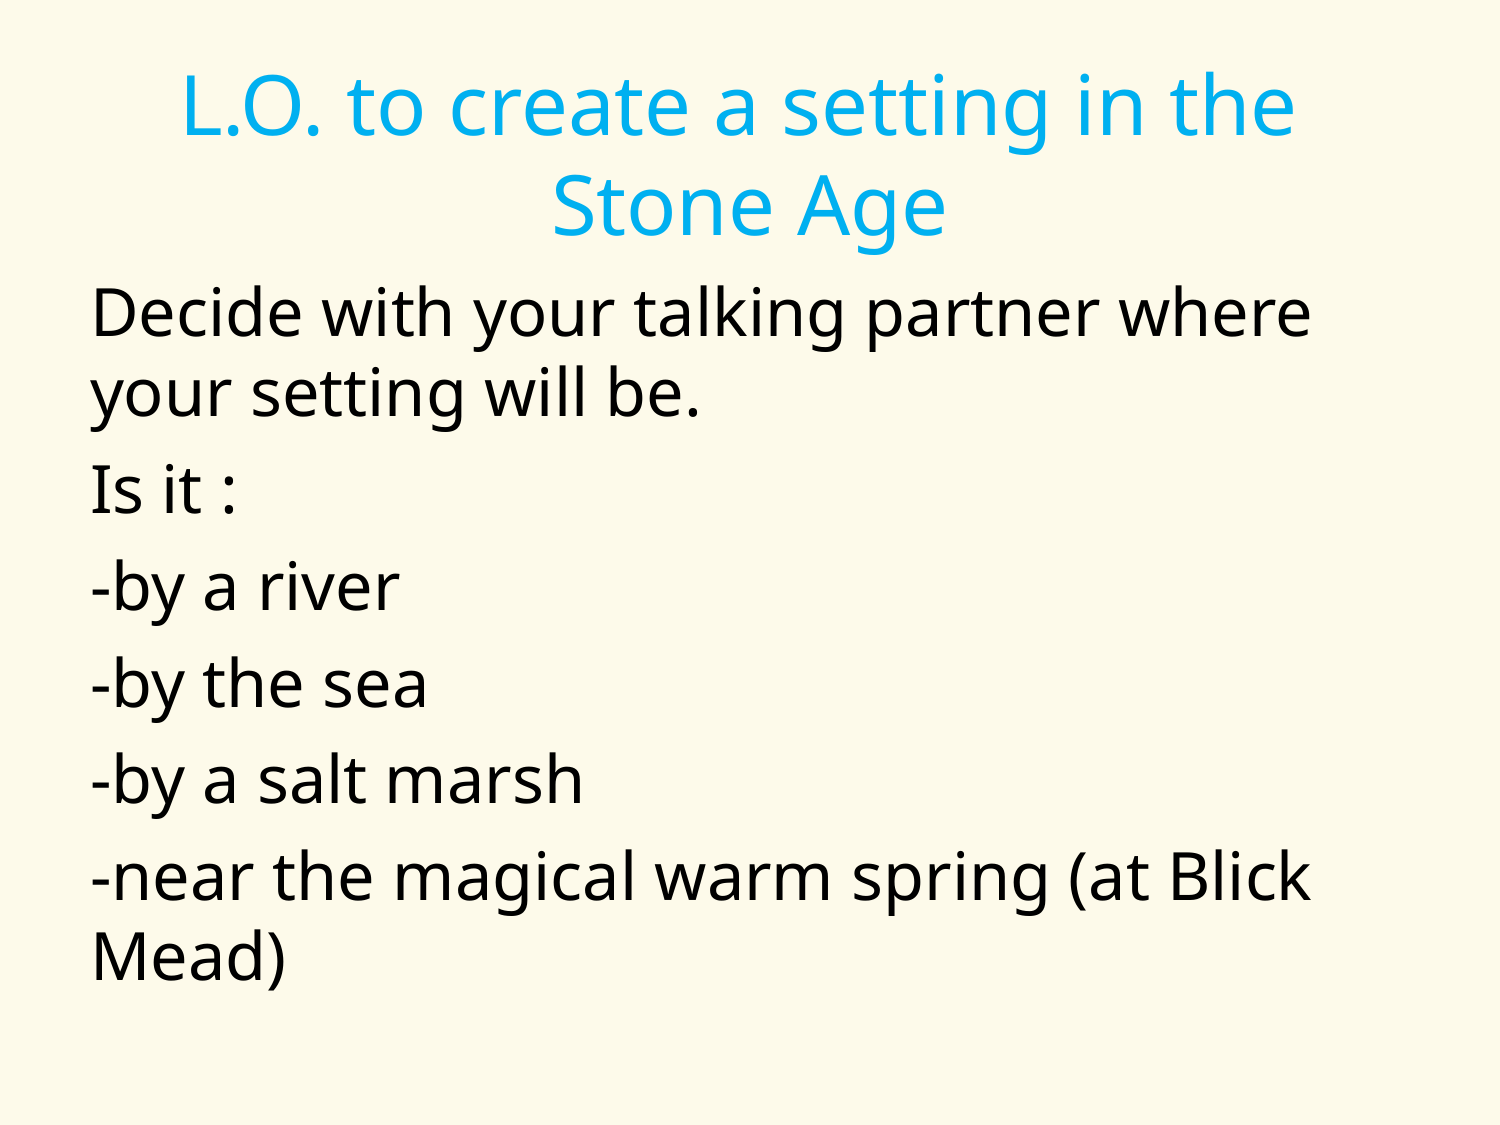

# L.O. to create a setting in the Stone Age
Decide with your talking partner where your setting will be.
Is it :
-by a river
-by the sea
-by a salt marsh
-near the magical warm spring (at Blick Mead)